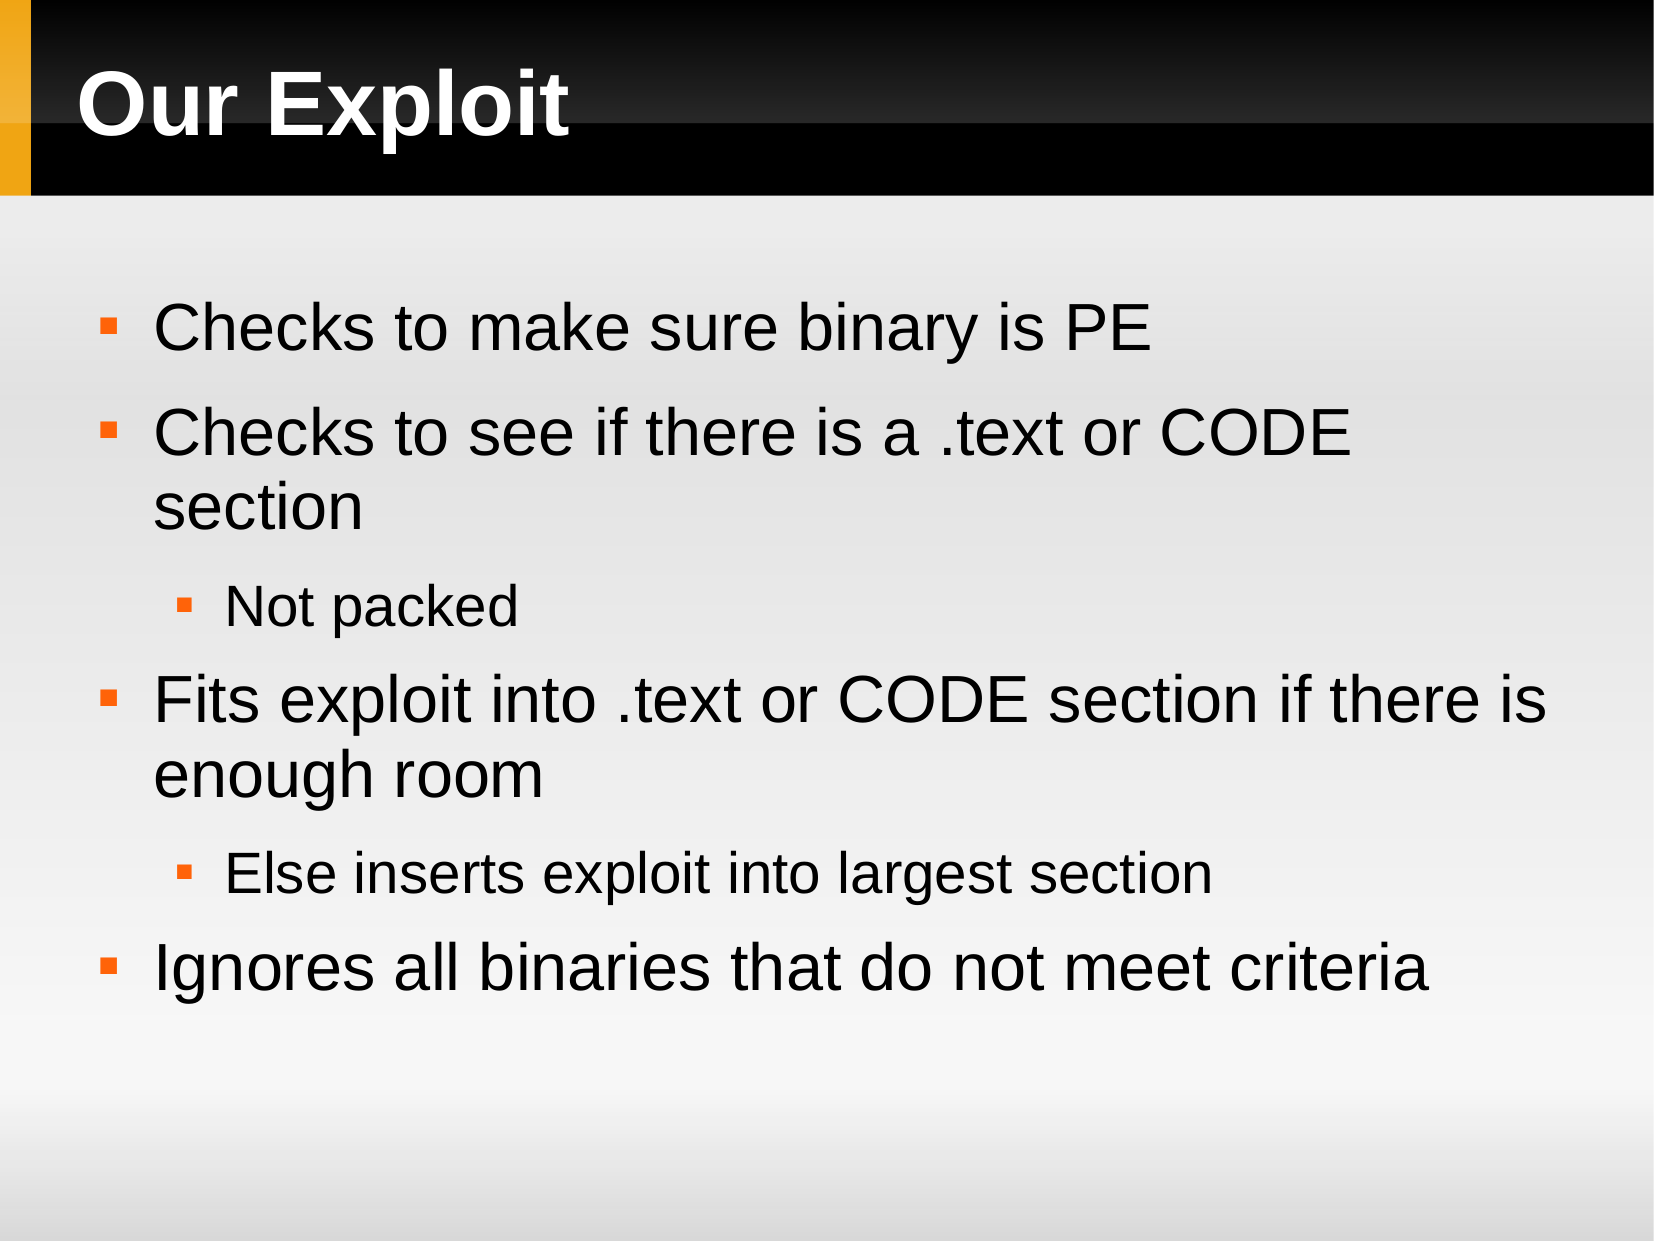

# Our Exploit
Checks to make sure binary is PE
Checks to see if there is a .text or CODE section
Not packed
Fits exploit into .text or CODE section if there is enough room
Else inserts exploit into largest section
Ignores all binaries that do not meet criteria